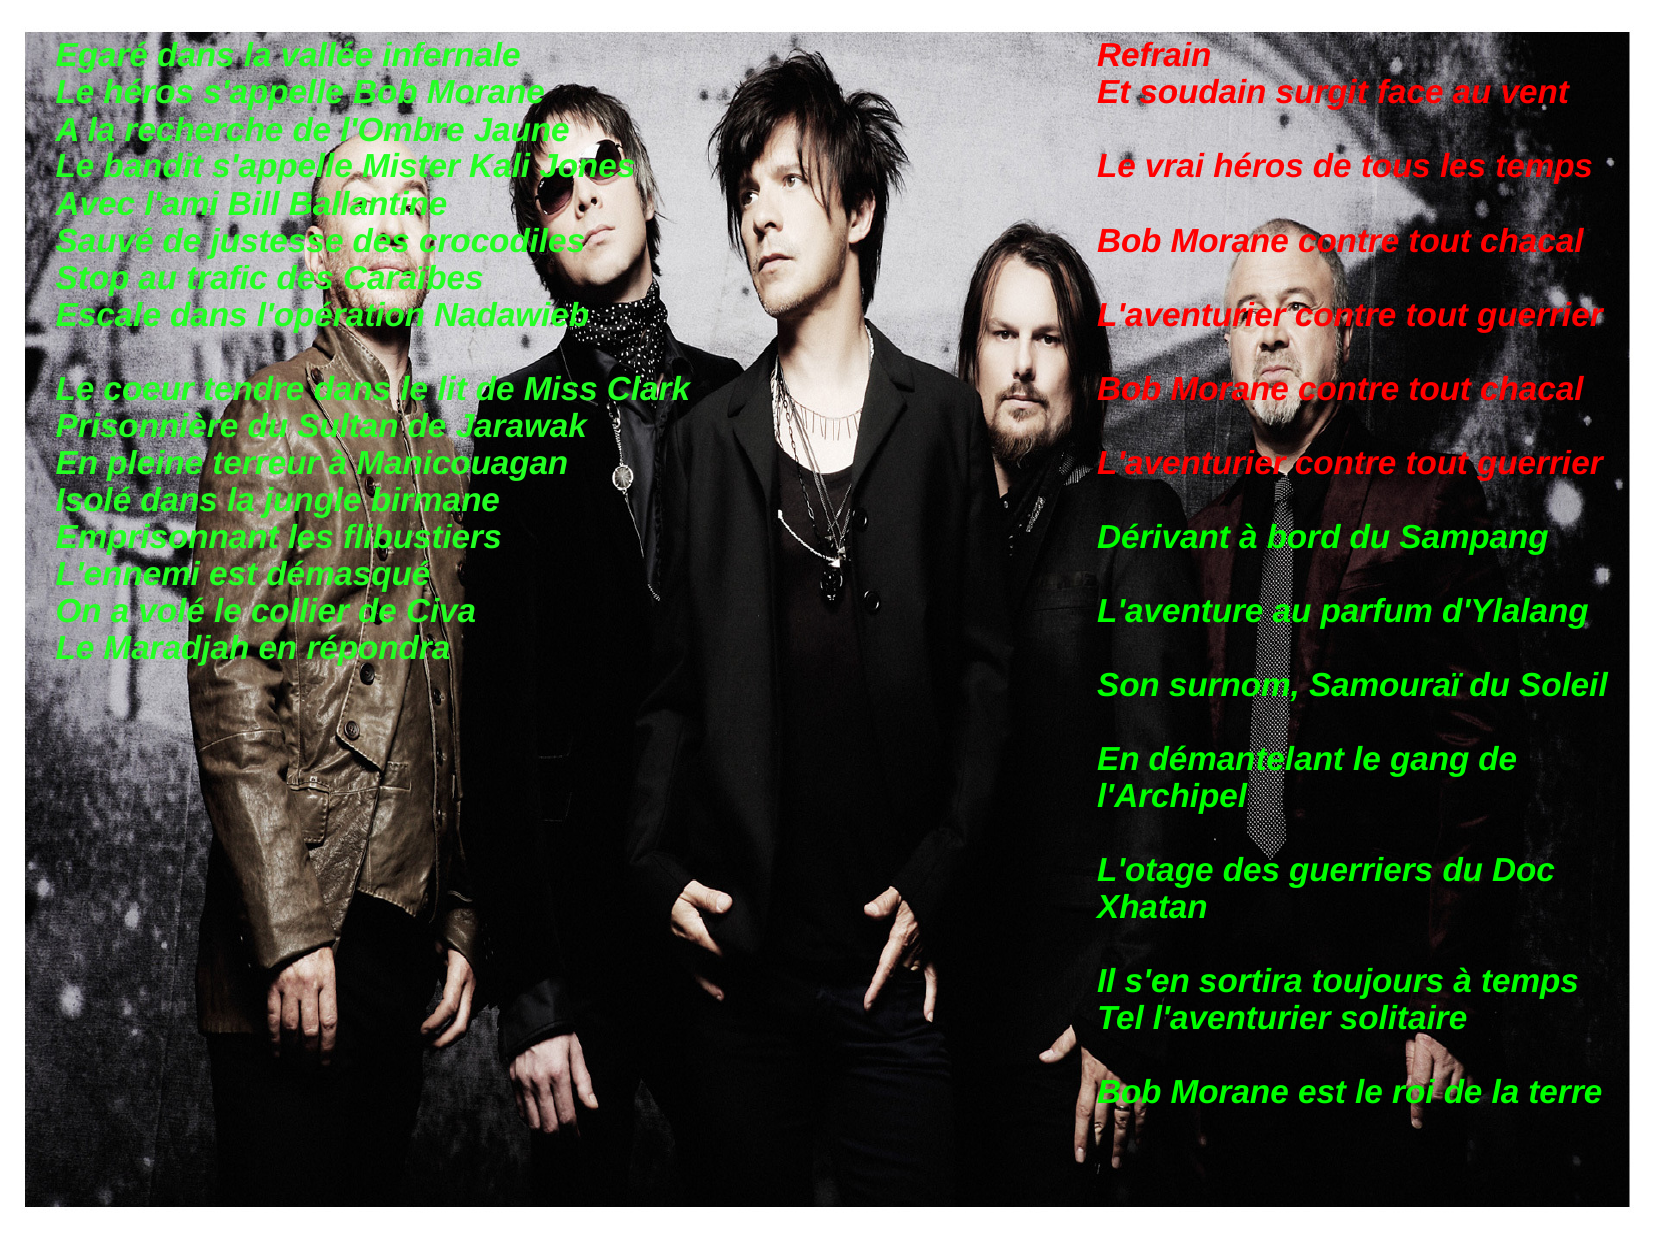

Egaré dans la vallée infernale
Le héros s'appelle Bob Morane
A la recherche de l'Ombre Jaune
Le bandit s'appelle Mister Kali Jones
Avec l'ami Bill Ballantine
Sauvé de justesse des crocodiles
Stop au trafic des Caraïbes
Escale dans l'opération Nadawieb
Le coeur tendre dans le lit de Miss Clark
Prisonnière du Sultan de Jarawak
En pleine terreur à Manicouagan
Isolé dans la jungle birmane
Emprisonnant les flibustiers
L'ennemi est démasqué
On a volé le collier de Civa
Le Maradjah en répondra
Refrain
Et soudain surgit face au vent
Le vrai héros de tous les temps
Bob Morane contre tout chacal
L'aventurier contre tout guerrier
Bob Morane contre tout chacal
L'aventurier contre tout guerrier
Dérivant à bord du Sampang
L'aventure au parfum d'Ylalang
Son surnom, Samouraï du Soleil
En démantelant le gang de l'Archipel
L'otage des guerriers du Doc Xhatan
Il s'en sortira toujours à temps
Tel l'aventurier solitaire
Bob Morane est le roi de la terre
#